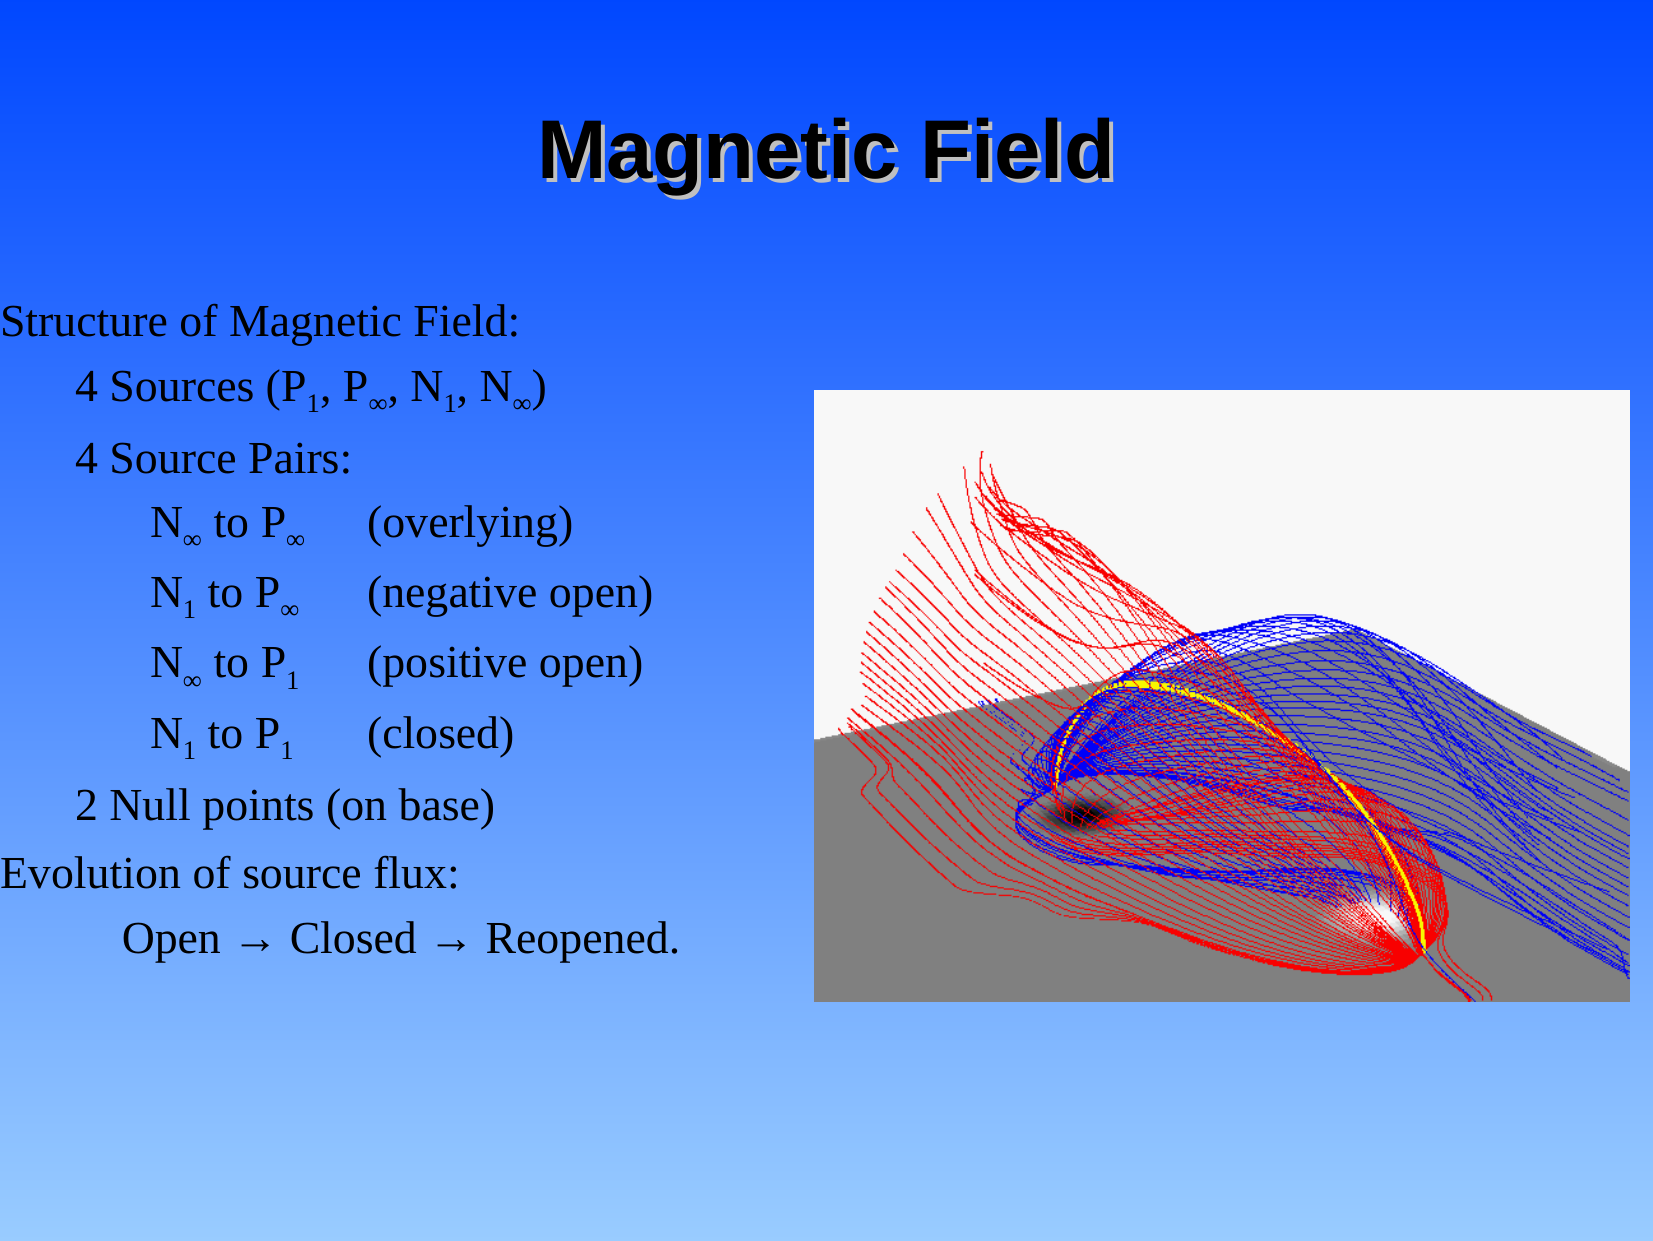

# Magnetic Field
Structure of Magnetic Field:
4 Sources (P1, P∞, N1, N∞)
4 Source Pairs:
N∞ to P∞ 	(overlying)
N1 to P∞ 	(negative open)
N∞ to P1 	(positive open)
N1 to P1 	(closed)
2 Null points (on base)
Evolution of source flux:
	Open → Closed → Reopened.